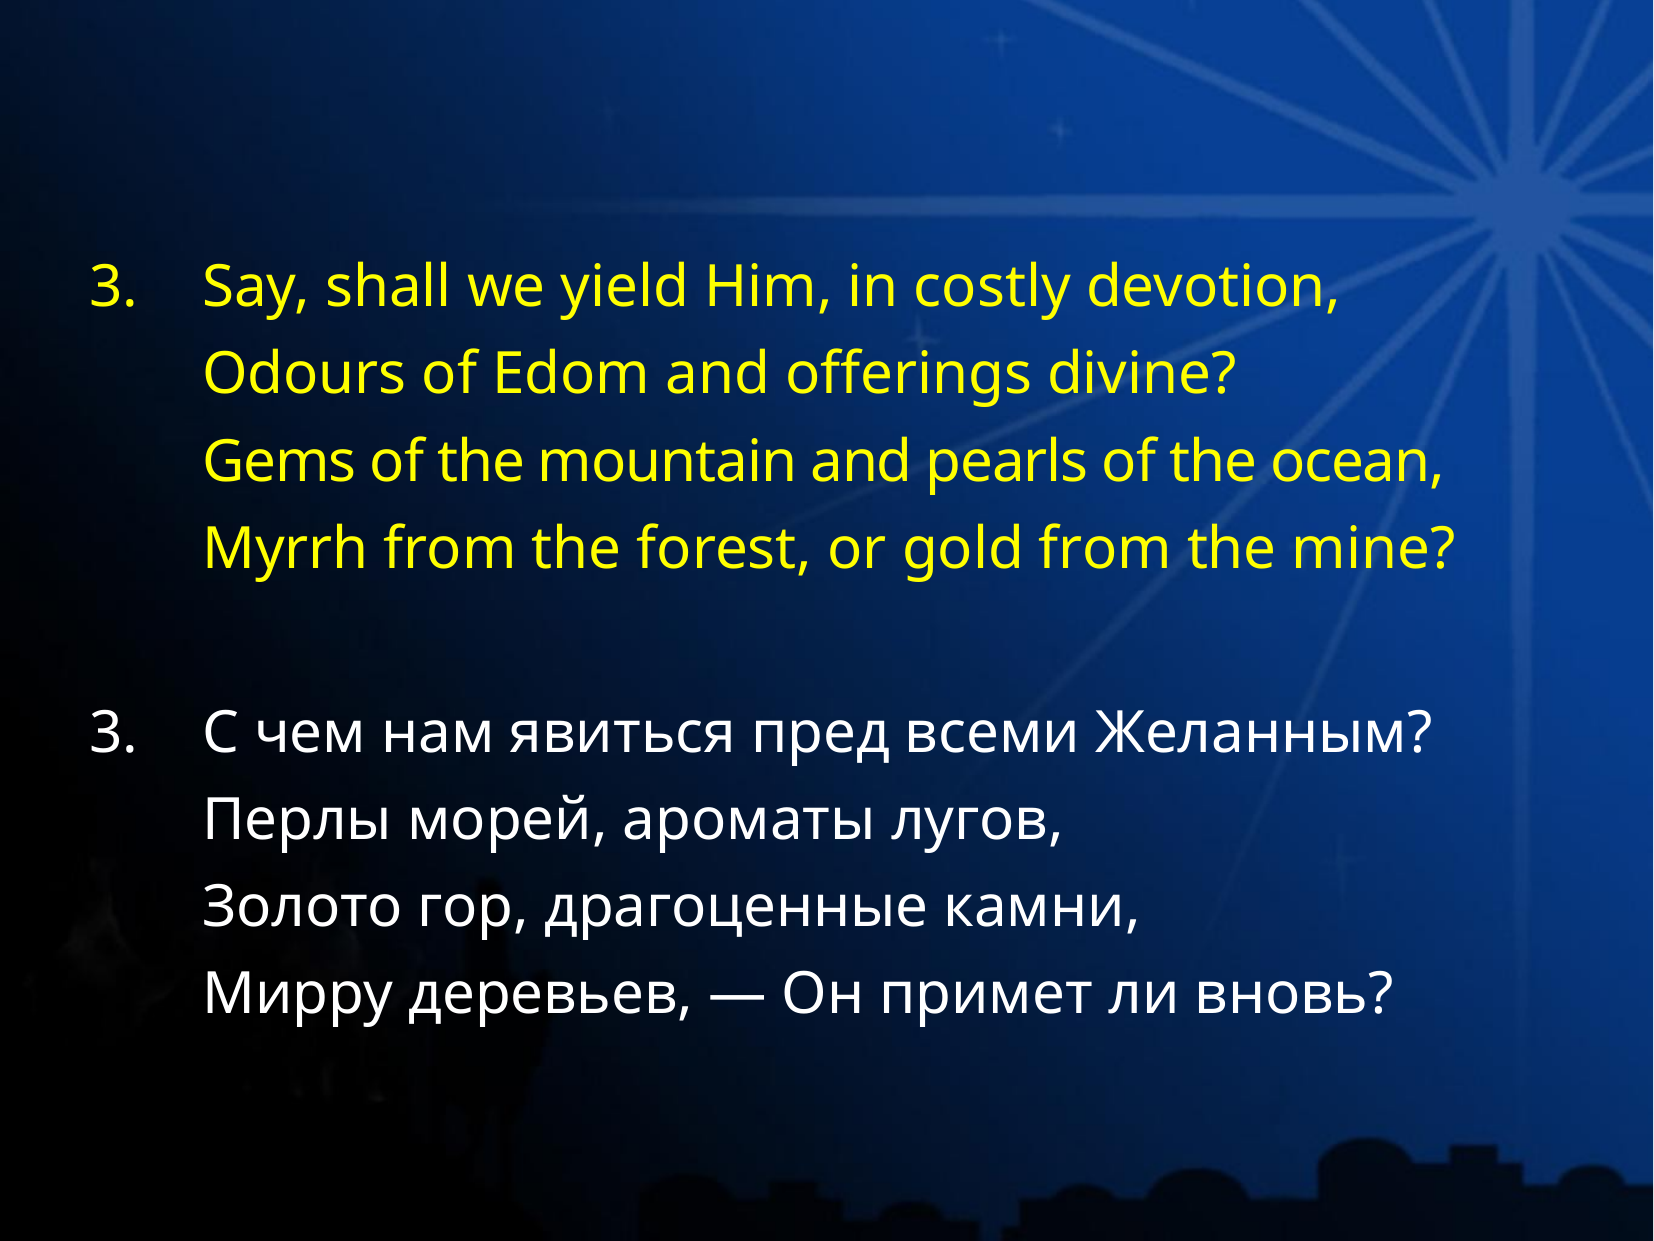

3.	Say, shall we yield Him, in costly devotion,
	Odours of Edom and offerings divine?
	Gems of the mountain and pearls of the ocean,
	Myrrh from the forest, or gold from the mine?
3.	С чем нам явиться пред всеми Желанным?
	Перлы морей, ароматы лугов,
	Золото гор, драгоценные камни,
	Мирру деревьев, — Он примет ли вновь?